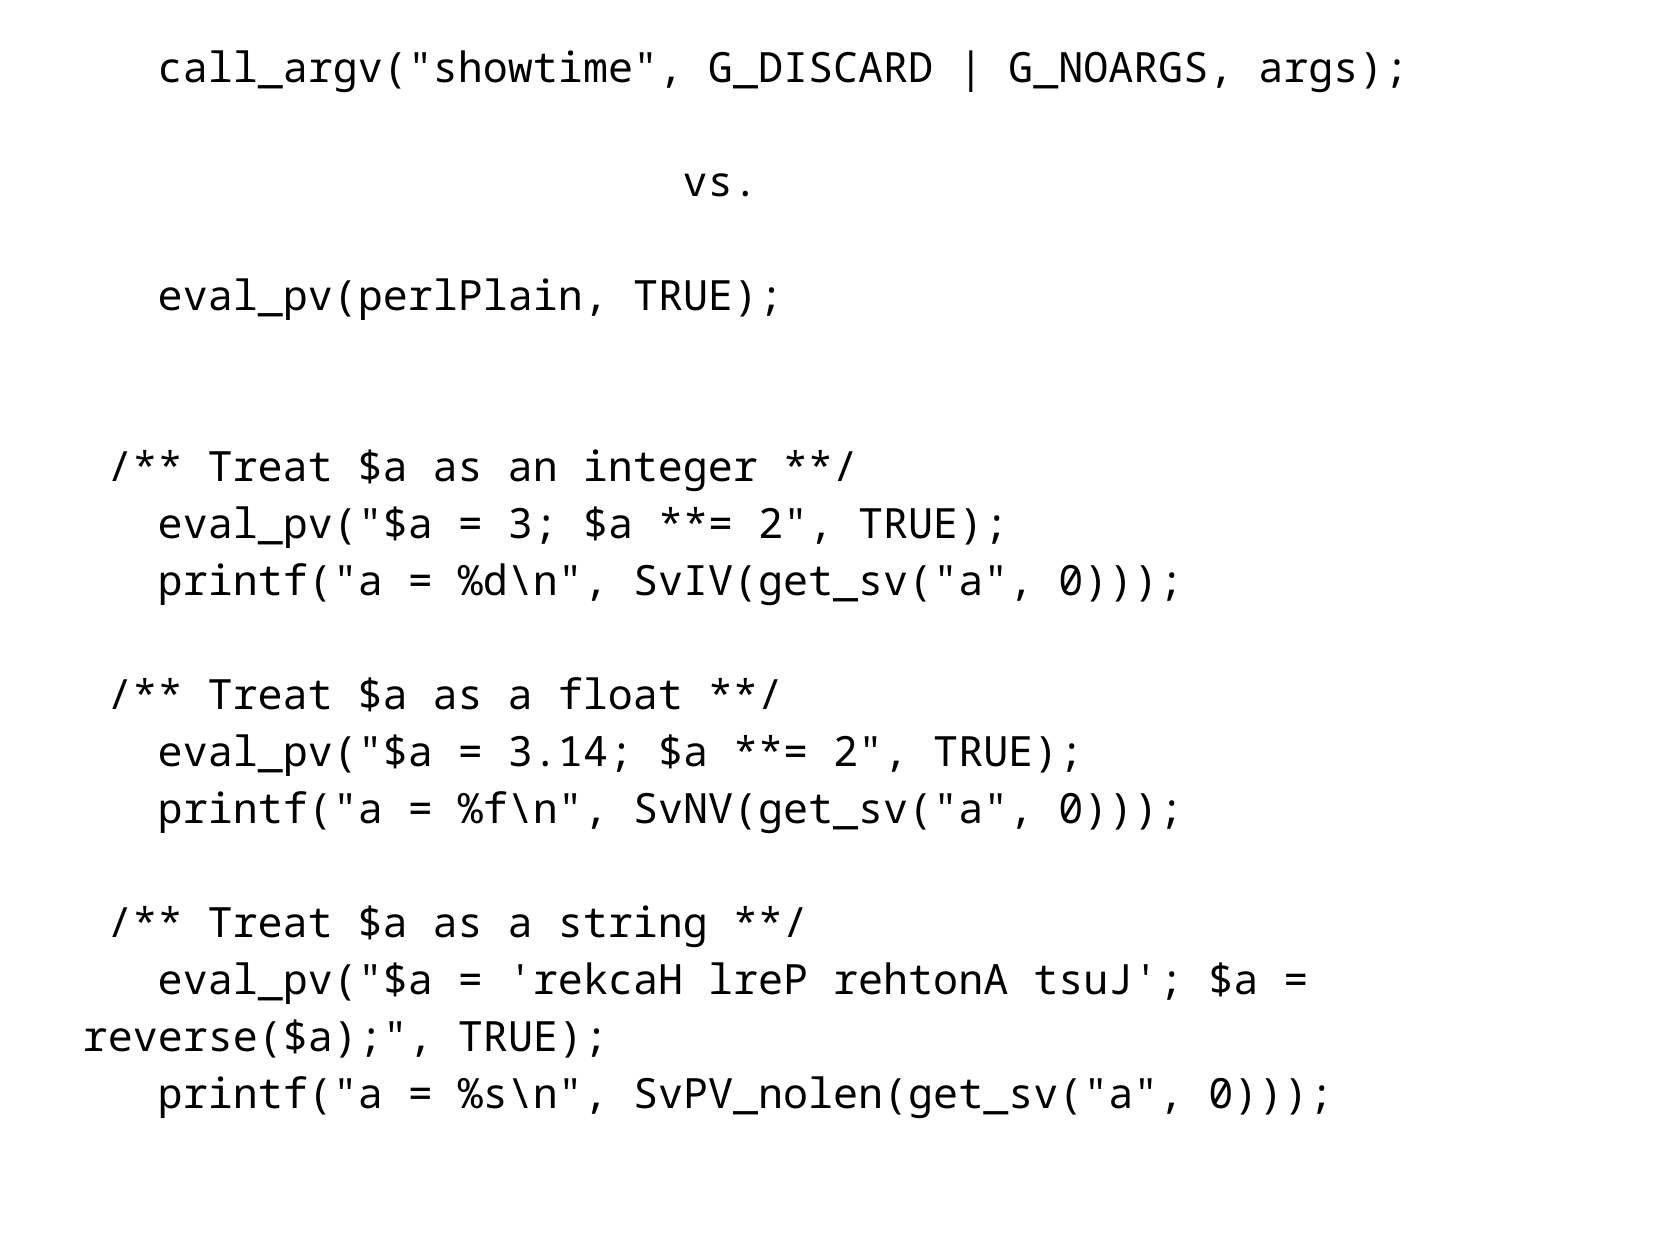

# call_argv("showtime", G_DISCARD | G_NOARGS, args);
								vs.
	eval_pv(perlPlain, TRUE);
 /** Treat $a as an integer **/
 eval_pv("$a = 3; $a **= 2", TRUE);
 printf("a = %d\n", SvIV(get_sv("a", 0)));
 /** Treat $a as a float **/
 eval_pv("$a = 3.14; $a **= 2", TRUE);
 printf("a = %f\n", SvNV(get_sv("a", 0)));
 /** Treat $a as a string **/
 eval_pv("$a = 'rekcaH lreP rehtonA tsuJ'; $a = reverse($a);", TRUE);
 printf("a = %s\n", SvPV_nolen(get_sv("a", 0)));